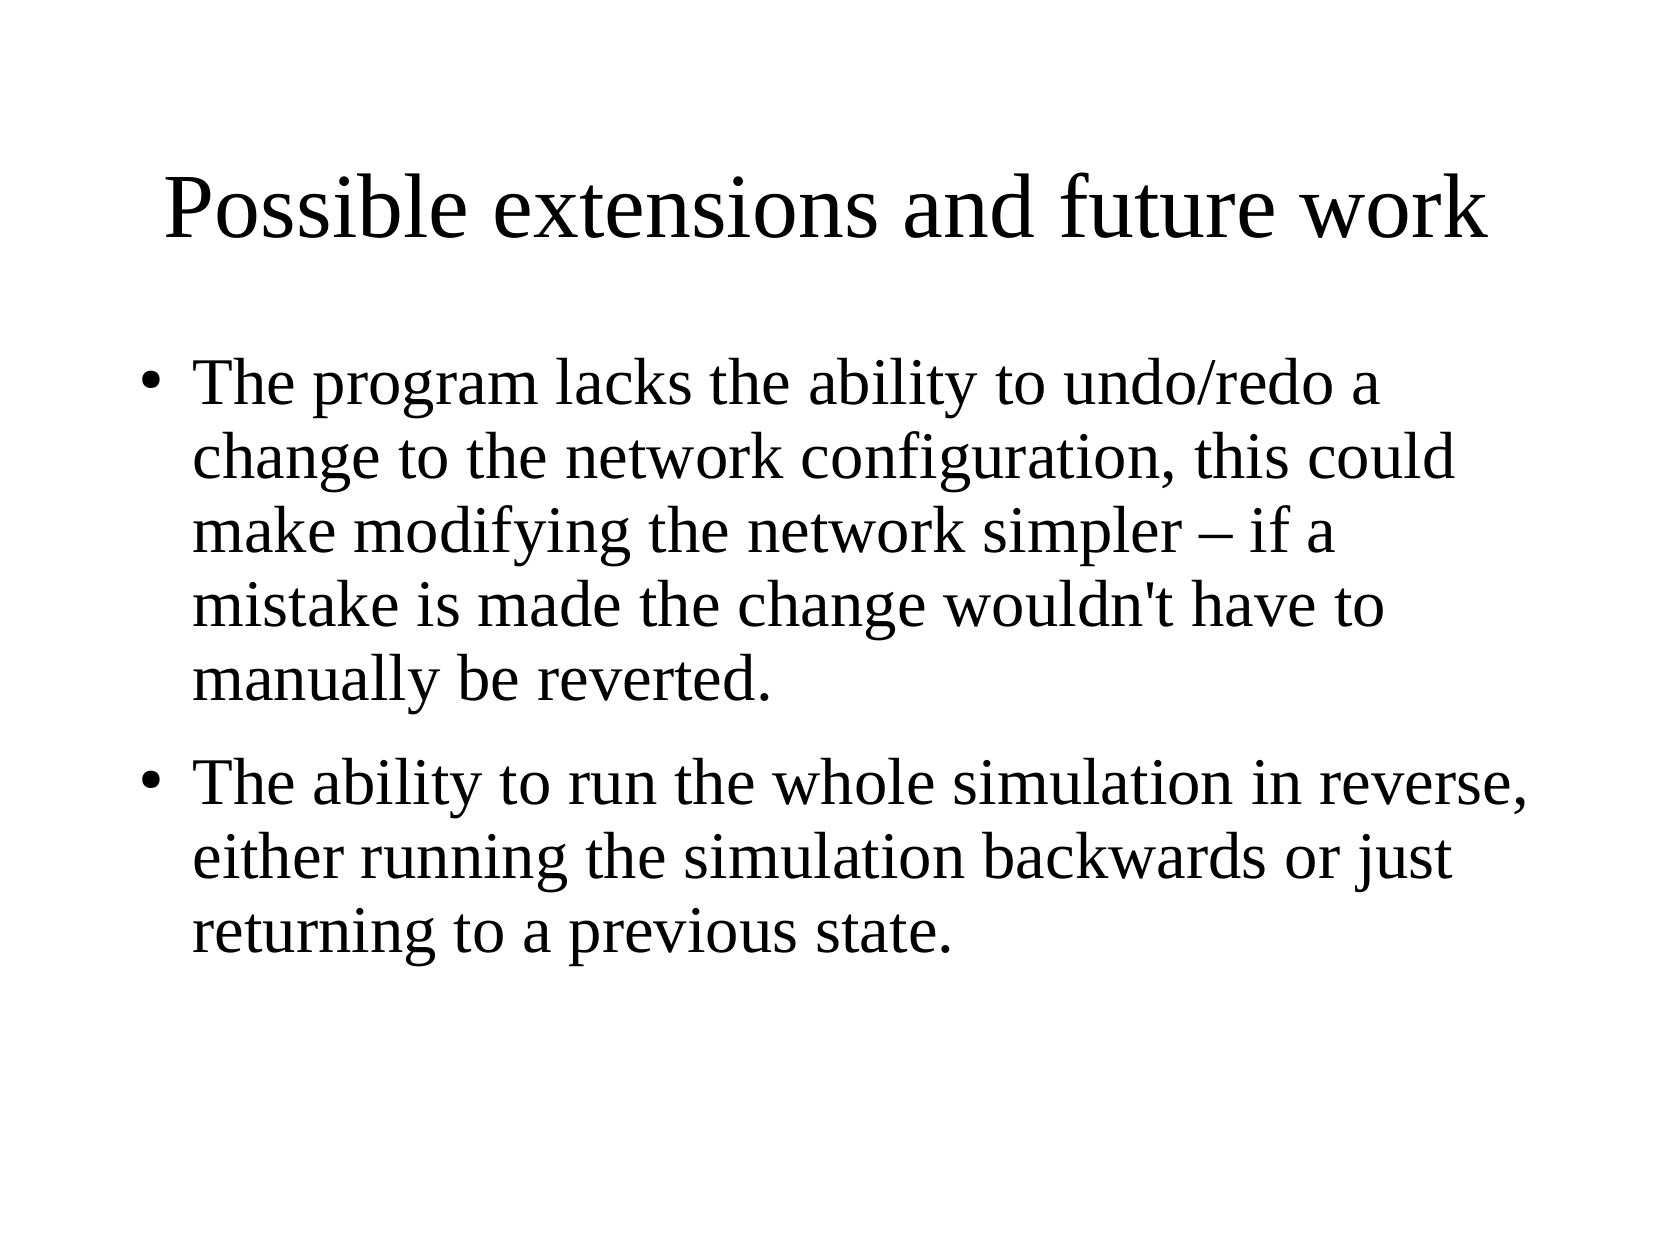

# Possible extensions and future work
The program lacks the ability to undo/redo a change to the network configuration, this could make modifying the network simpler – if a mistake is made the change wouldn't have to manually be reverted.
The ability to run the whole simulation in reverse, either running the simulation backwards or just returning to a previous state.